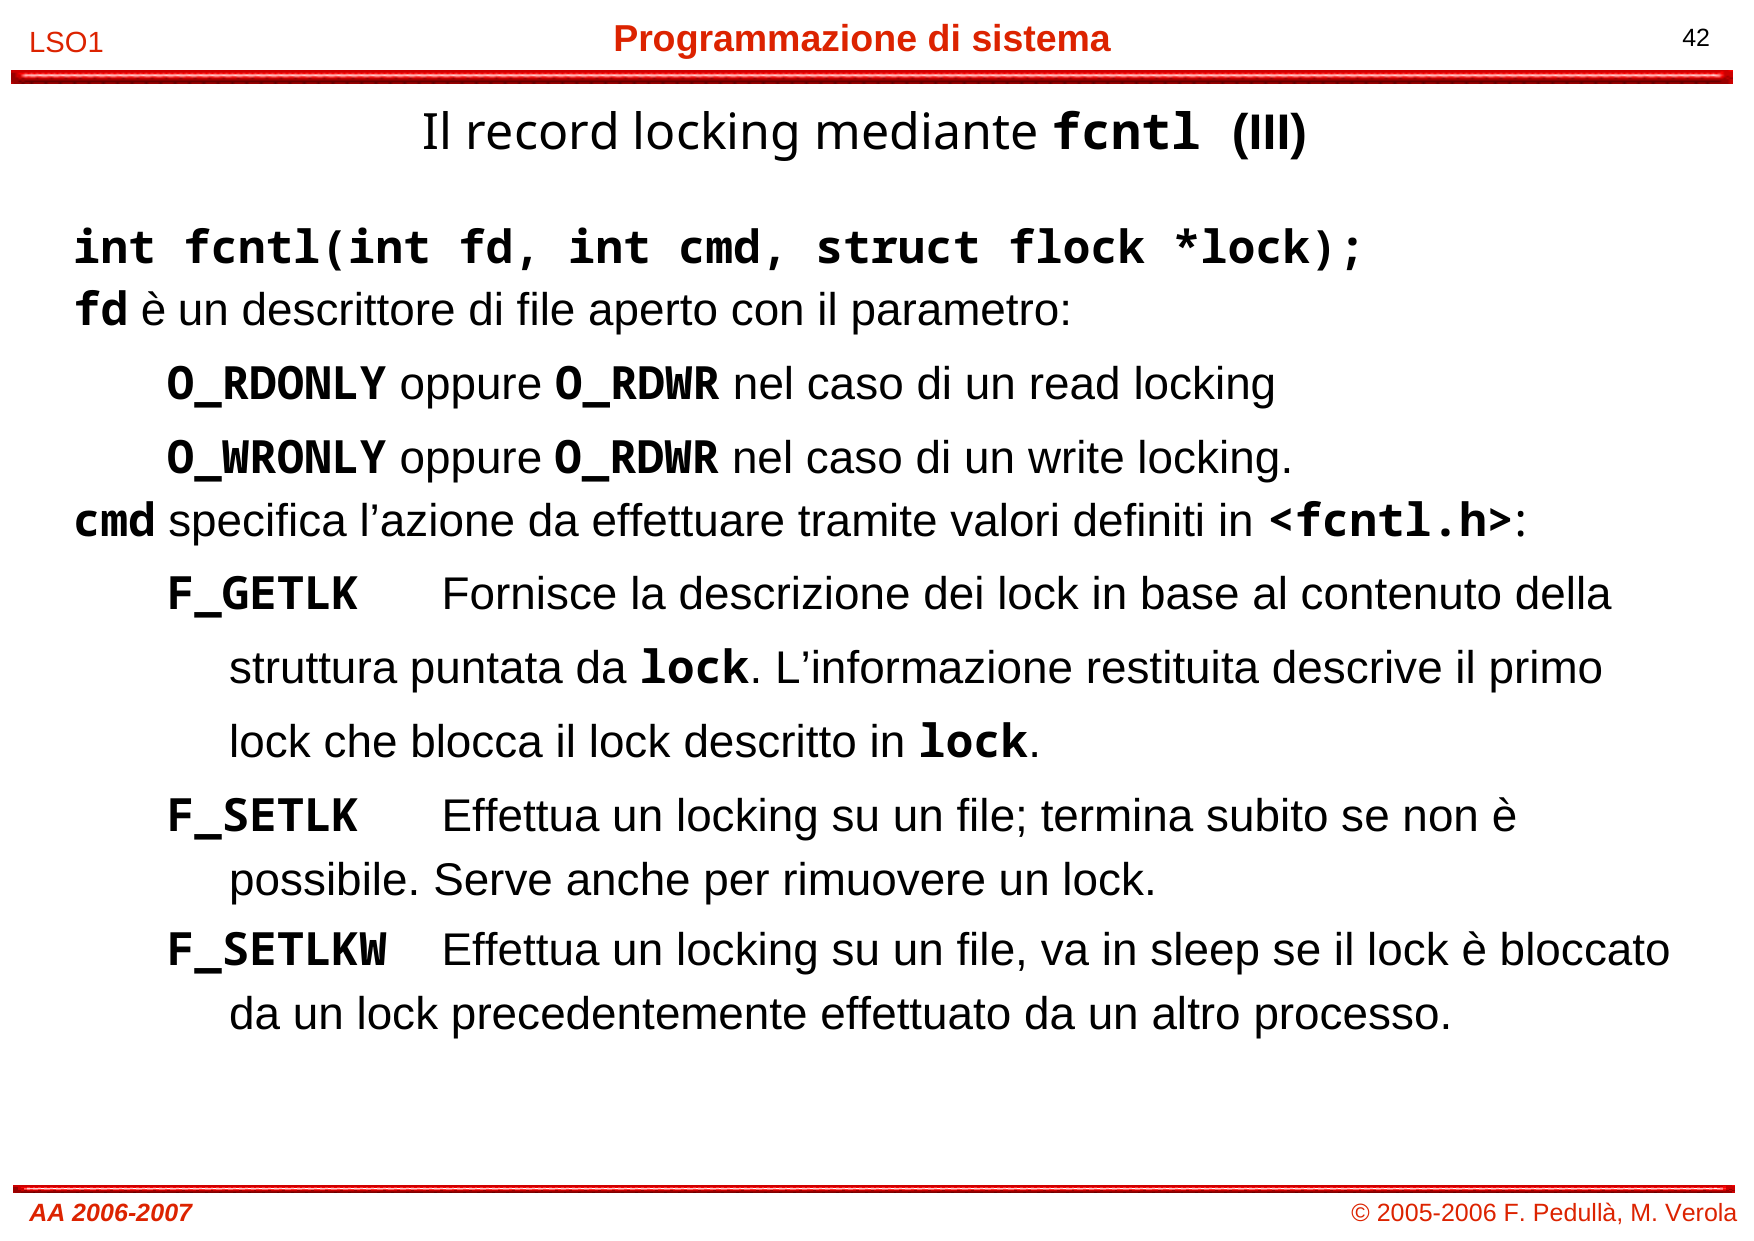

Il record locking mediante fcntl (III)
# int fcntl(int fd, int cmd, struct flock *lock);
fd è un descrittore di file aperto con il parametro:
O_RDONLY oppure O_RDWR nel caso di un read locking
O_WRONLY oppure O_RDWR nel caso di un write locking.
cmd specifica l’azione da effettuare tramite valori definiti in <fcntl.h>:
F_GETLK		Fornisce la descrizione dei lock in base al contenuto della struttura puntata da lock. L’informazione restituita descrive il primo lock che blocca il lock descritto in lock.
F_SETLK		Effettua un locking su un file; termina subito se non è possibile. Serve anche per rimuovere un lock.
F_SETLKW	Effettua un locking su un file, va in sleep se il lock è bloccato da un lock precedentemente effettuato da un altro processo.